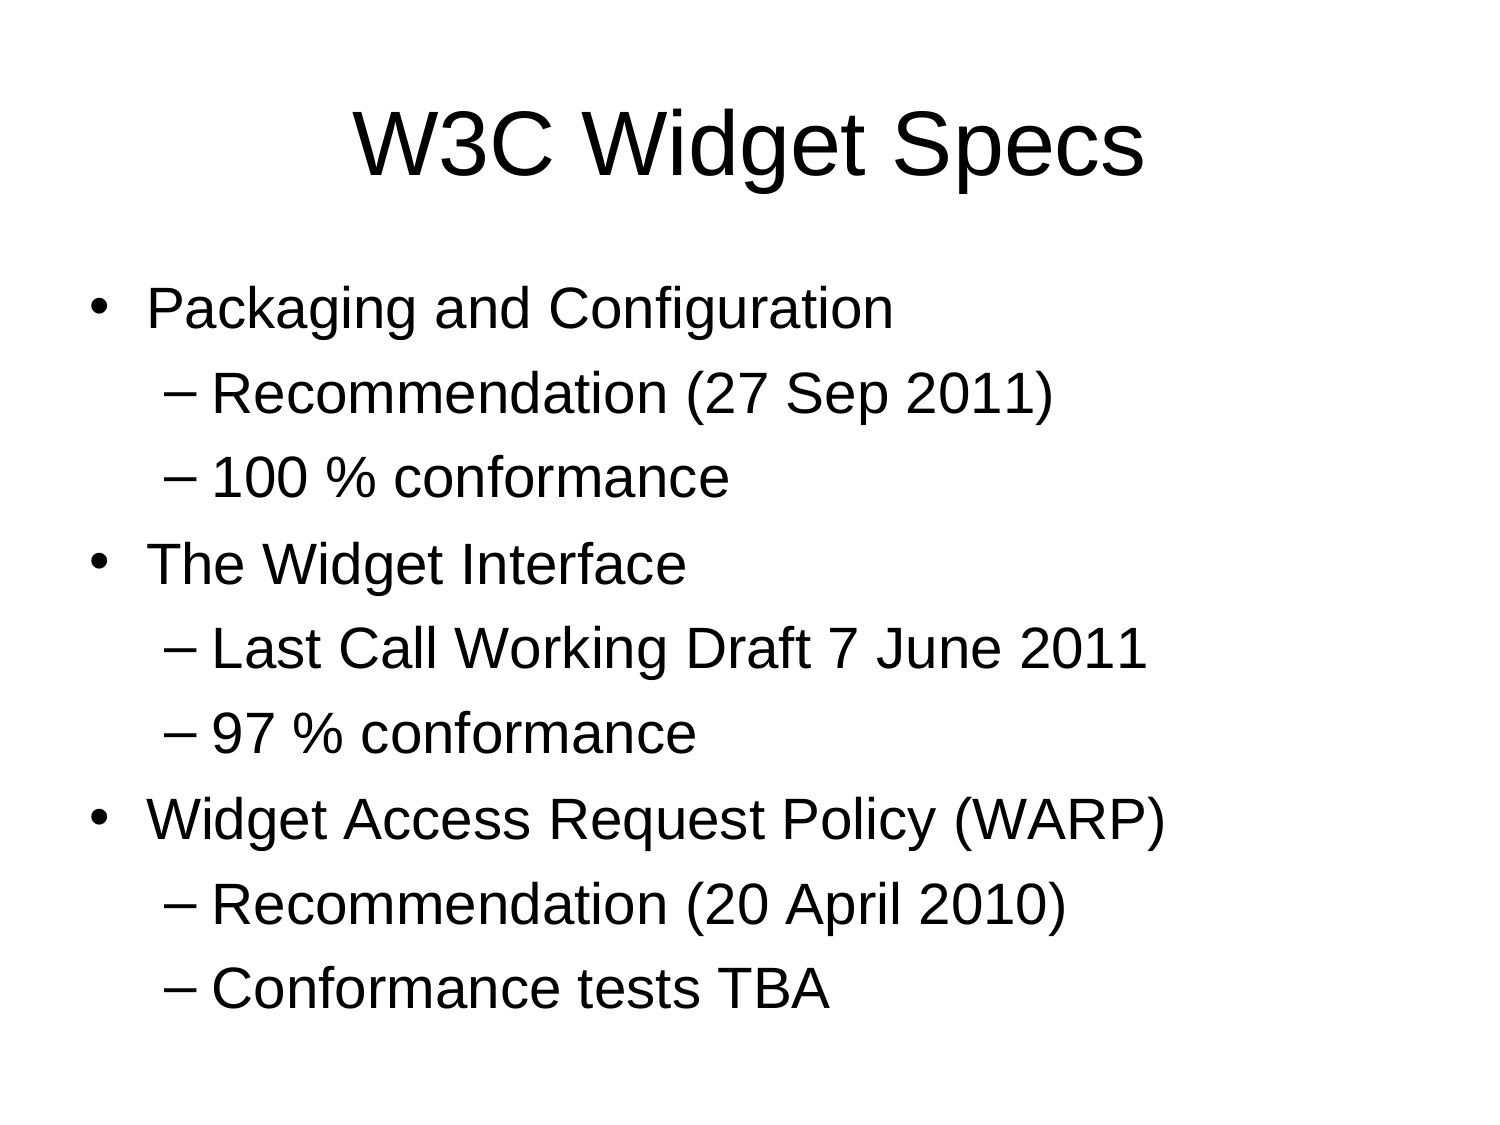

# W3C Widget Specs
Packaging and Configuration
Recommendation (27 Sep 2011)
100 % conformance
The Widget Interface
Last Call Working Draft 7 June 2011
97 % conformance
Widget Access Request Policy (WARP)
Recommendation (20 April 2010)
Conformance tests TBA